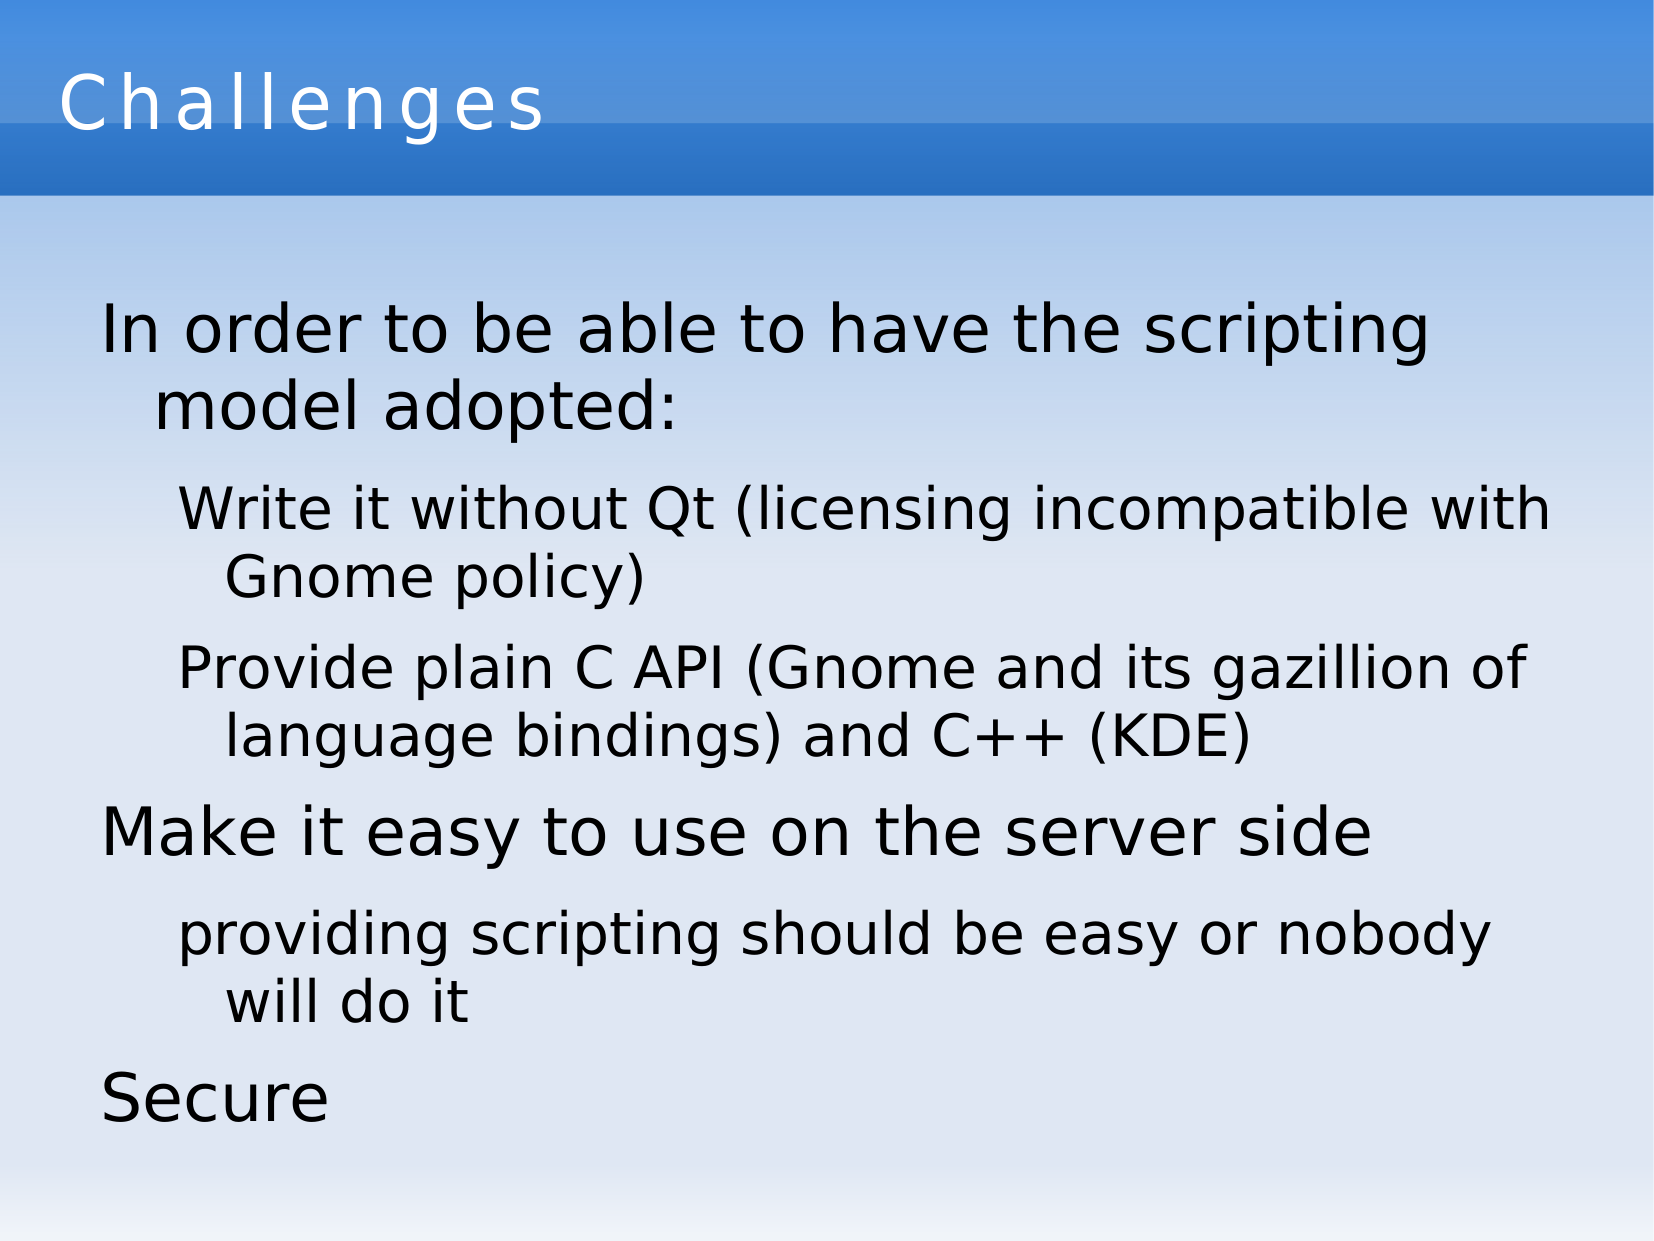

# Challenges
In order to be able to have the scripting model adopted:
Write it without Qt (licensing incompatible with Gnome policy)
Provide plain C API (Gnome and its gazillion of language bindings) and C++ (KDE)
Make it easy to use on the server side
providing scripting should be easy or nobody will do it
Secure